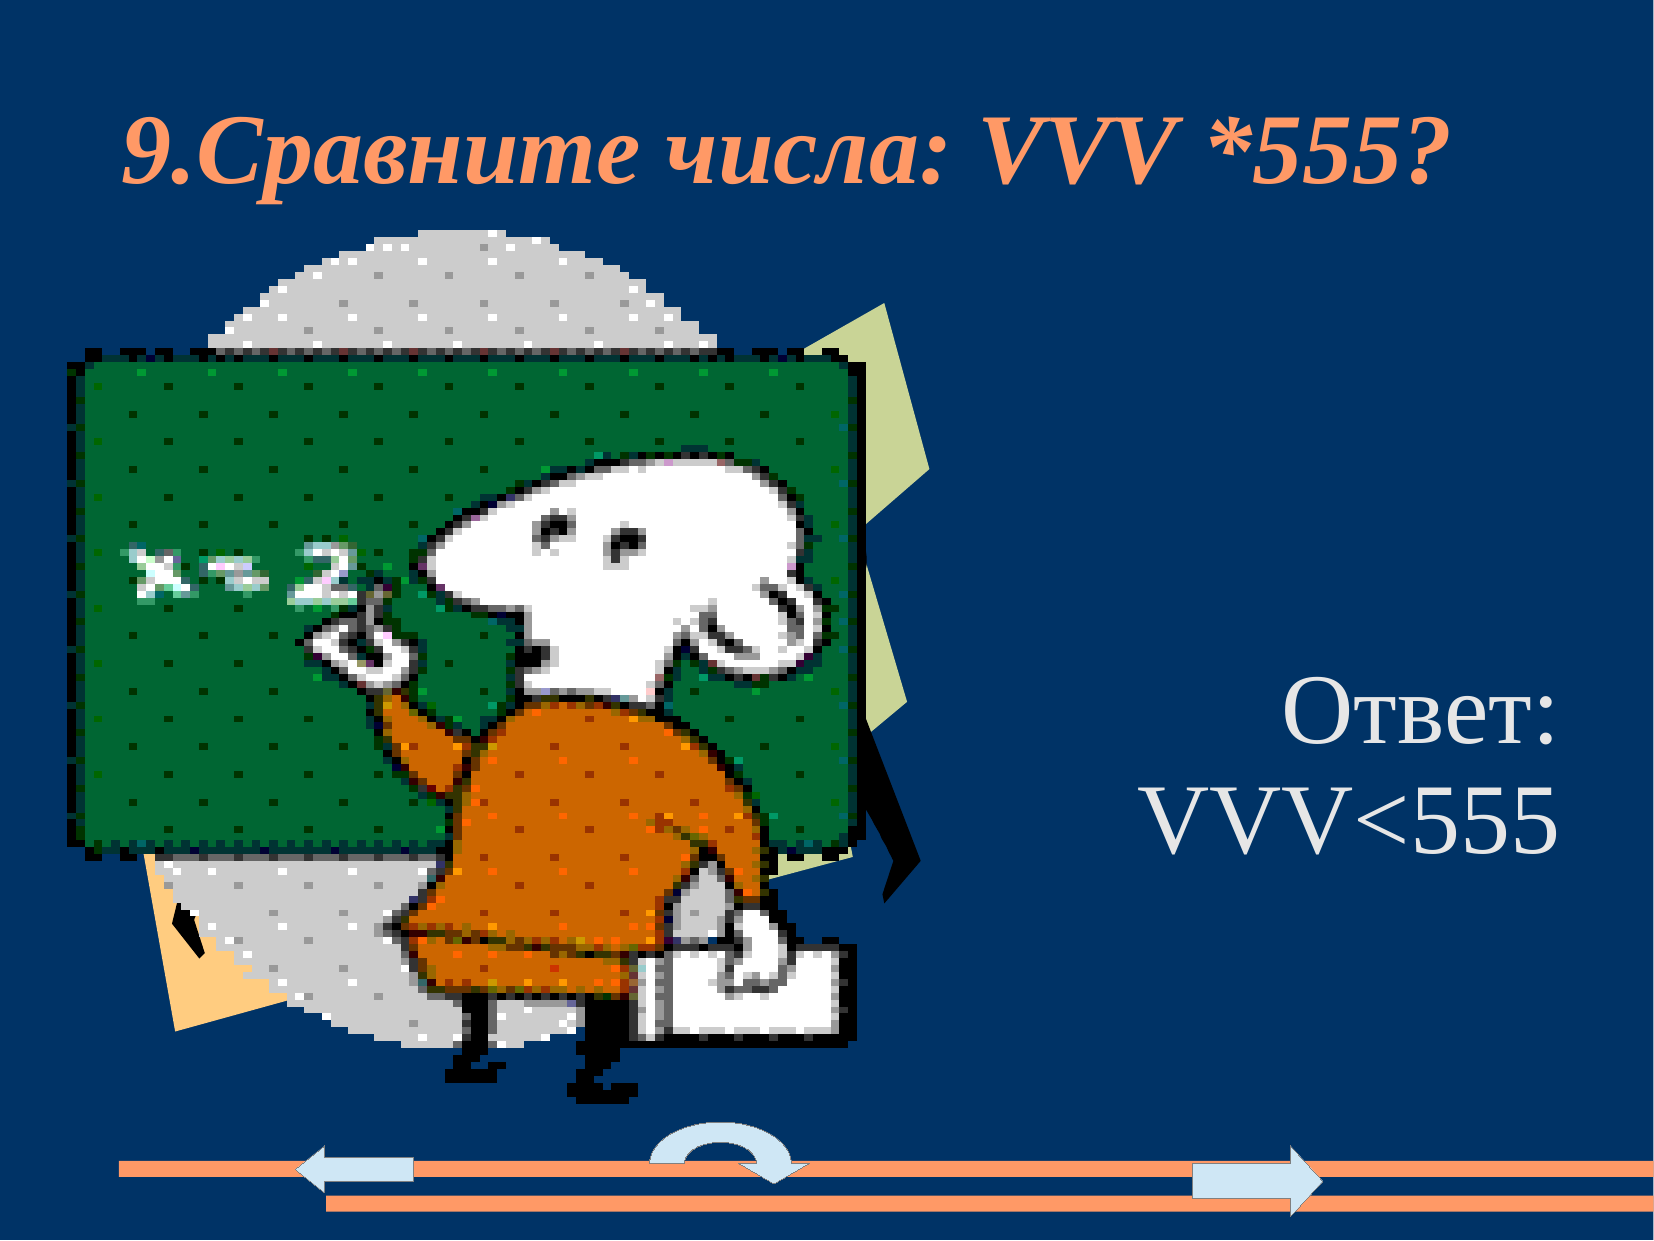

# 9.Сравните числа: VVV *555?
Ответ:
VVV<555